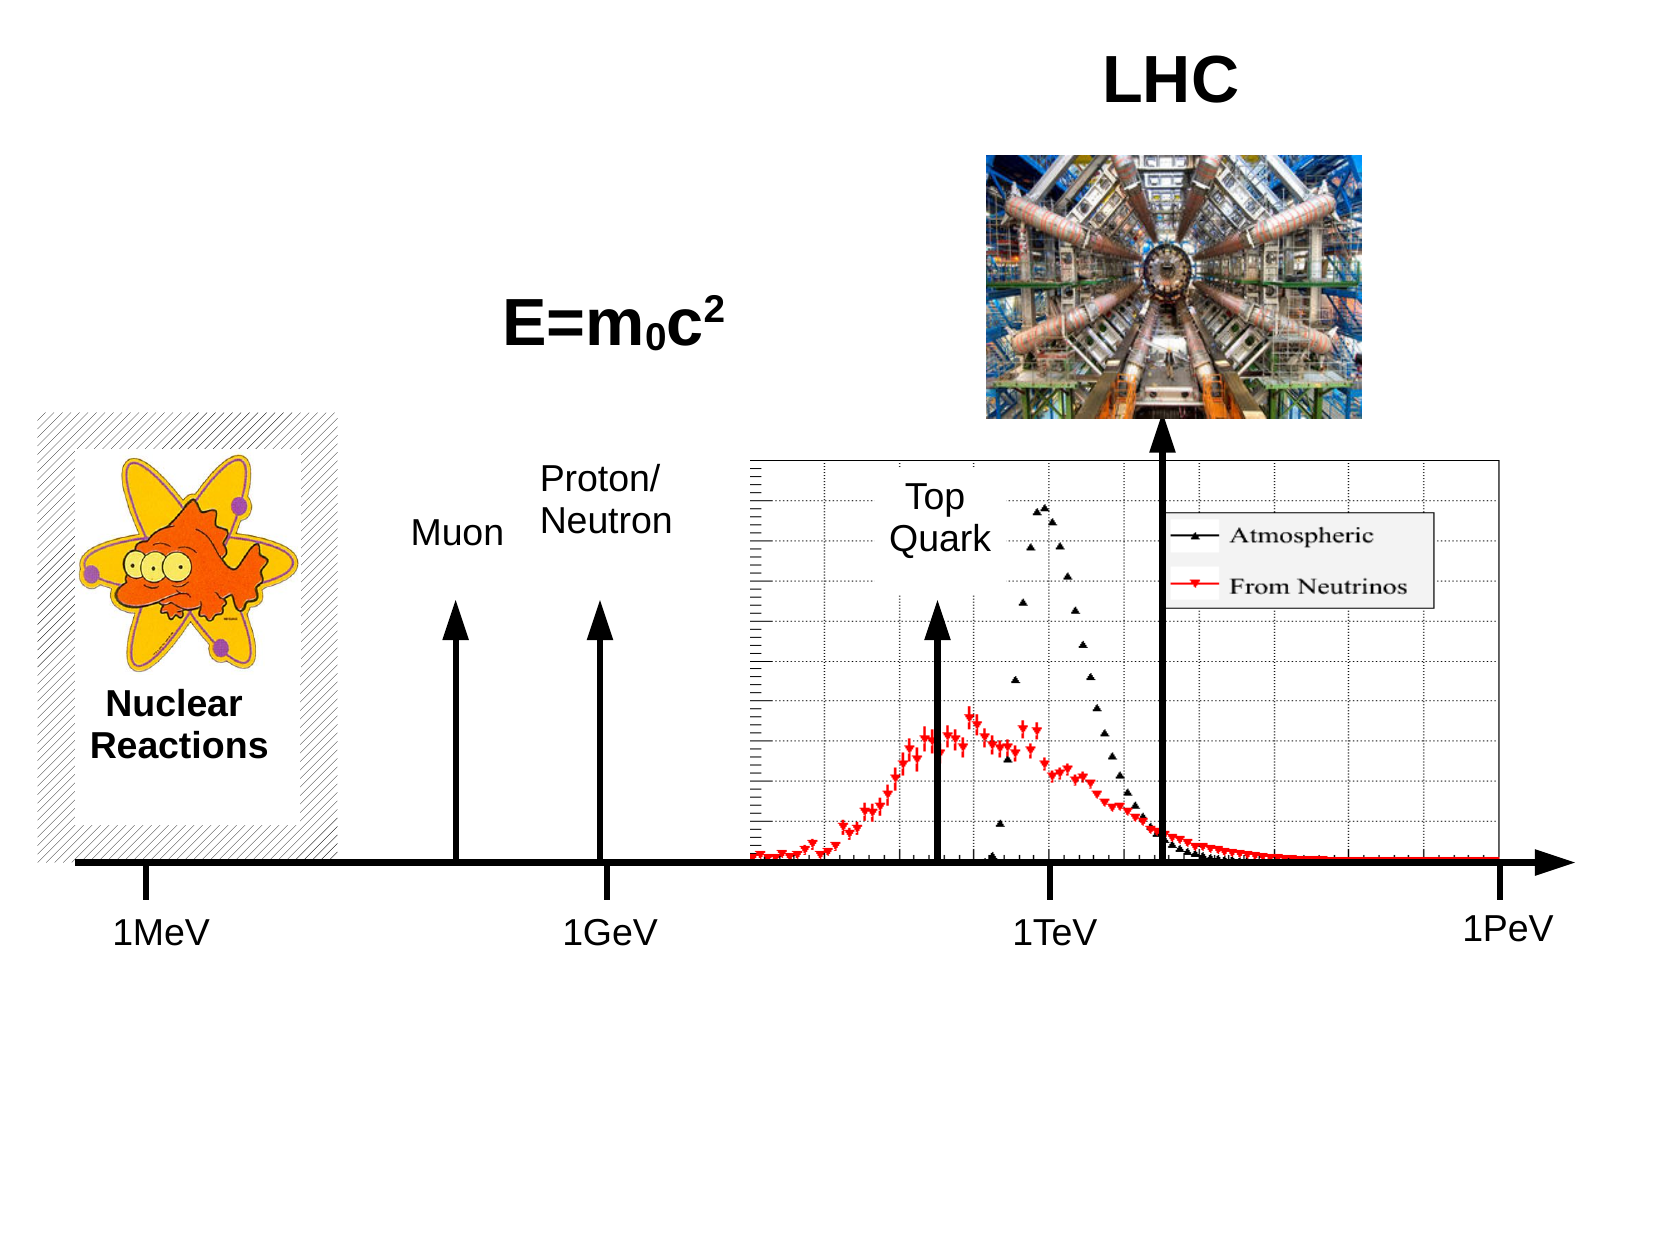

LHC
E=m0c2
Proton/
Neutron
Top
Quark
Muon
Nuclear
Reactions
1PeV
1MeV
1GeV
1TeV